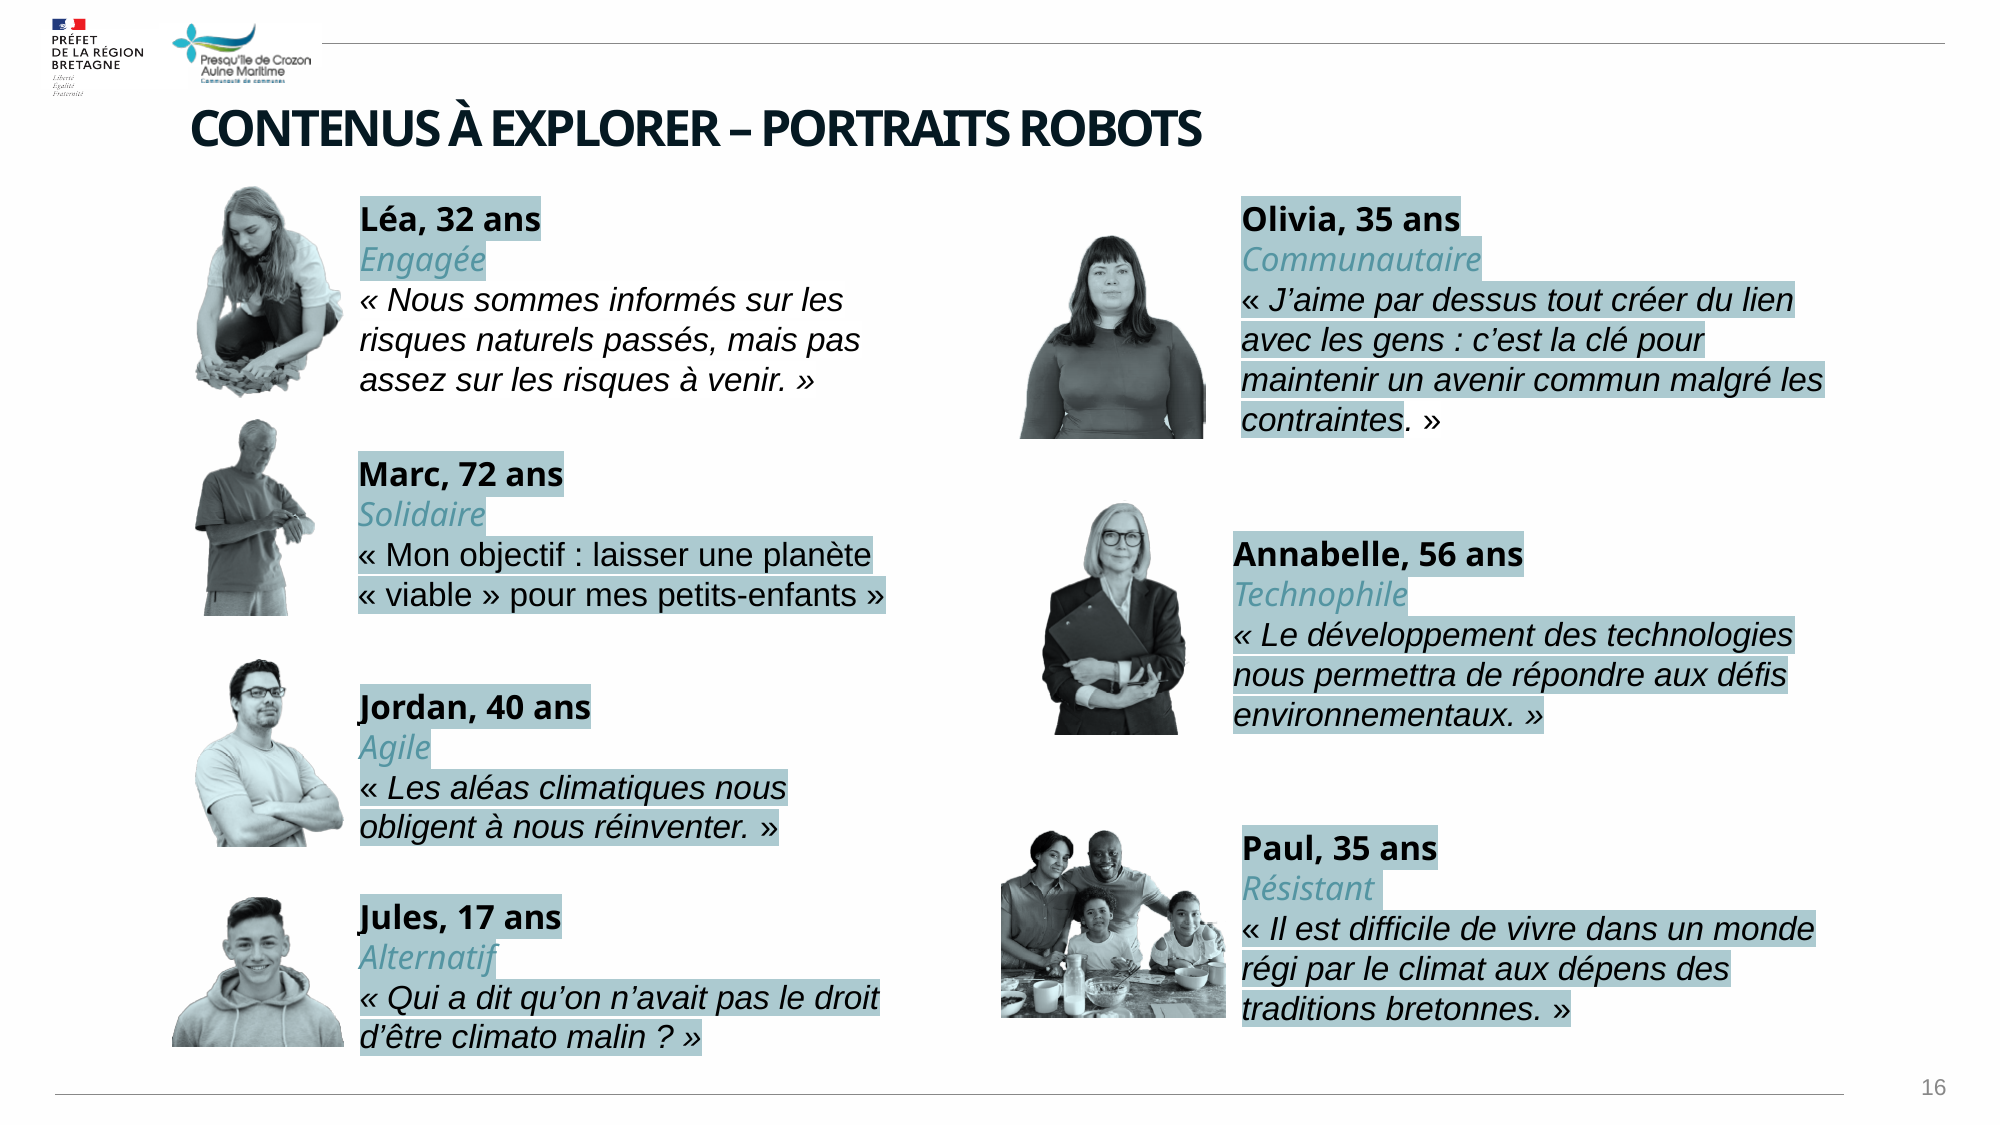

CONTENUS À EXPLORER – portraits robots
Léa, 32 ans
Engagée
« Nous sommes informés sur les risques naturels passés, mais pas assez sur les risques à venir. »
Olivia, 35 ans
Communautaire
« J’aime par dessus tout créer du lien avec les gens : c’est la clé pour maintenir un avenir commun malgré les contraintes. »
Marc, 72 ans
Solidaire
« Mon objectif : laisser une planète « viable » pour mes petits-enfants »
Annabelle, 56 ans
Technophile
« Le développement des technologies nous permettra de répondre aux défis environnementaux. »
Jordan, 40 ans
Agile
« Les aléas climatiques nous obligent à nous réinventer. »
Paul, 35 ans
Résistant
« Il est difficile de vivre dans un monde régi par le climat aux dépens des traditions bretonnes. »
Jules, 17 ans
Alternatif
« Qui a dit qu’on n’avait pas le droit d’être climato malin ? »